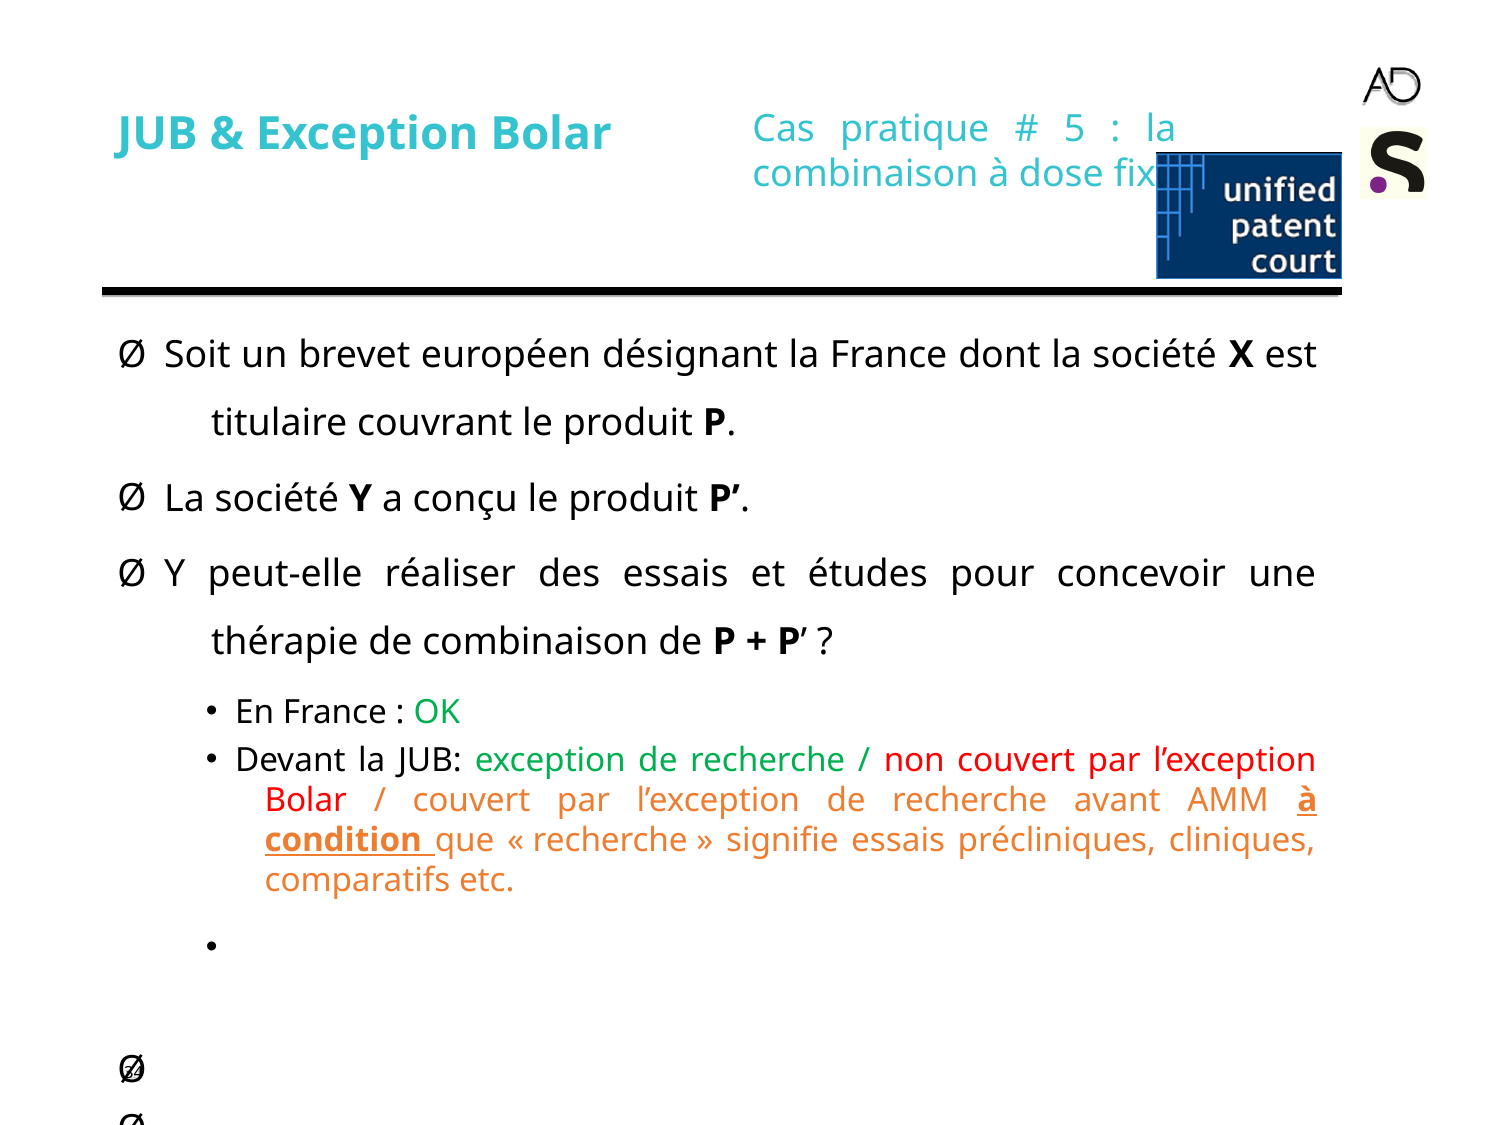

# JUB & Exception Bolar
Cas pratique # 5 : la combinaison à dose fixe
Soit un brevet européen désignant la France dont la société X est titulaire couvrant le produit P.
La société Y a conçu le produit P’.
Y peut-elle réaliser des essais et études pour concevoir une thérapie de combinaison de P + P’ ?
En France : OK
Devant la JUB: exception de recherche / non couvert par l’exception Bolar / couvert par l’exception de recherche avant AMM à condition que « recherche » signifie essais précliniques, cliniques, comparatifs etc.